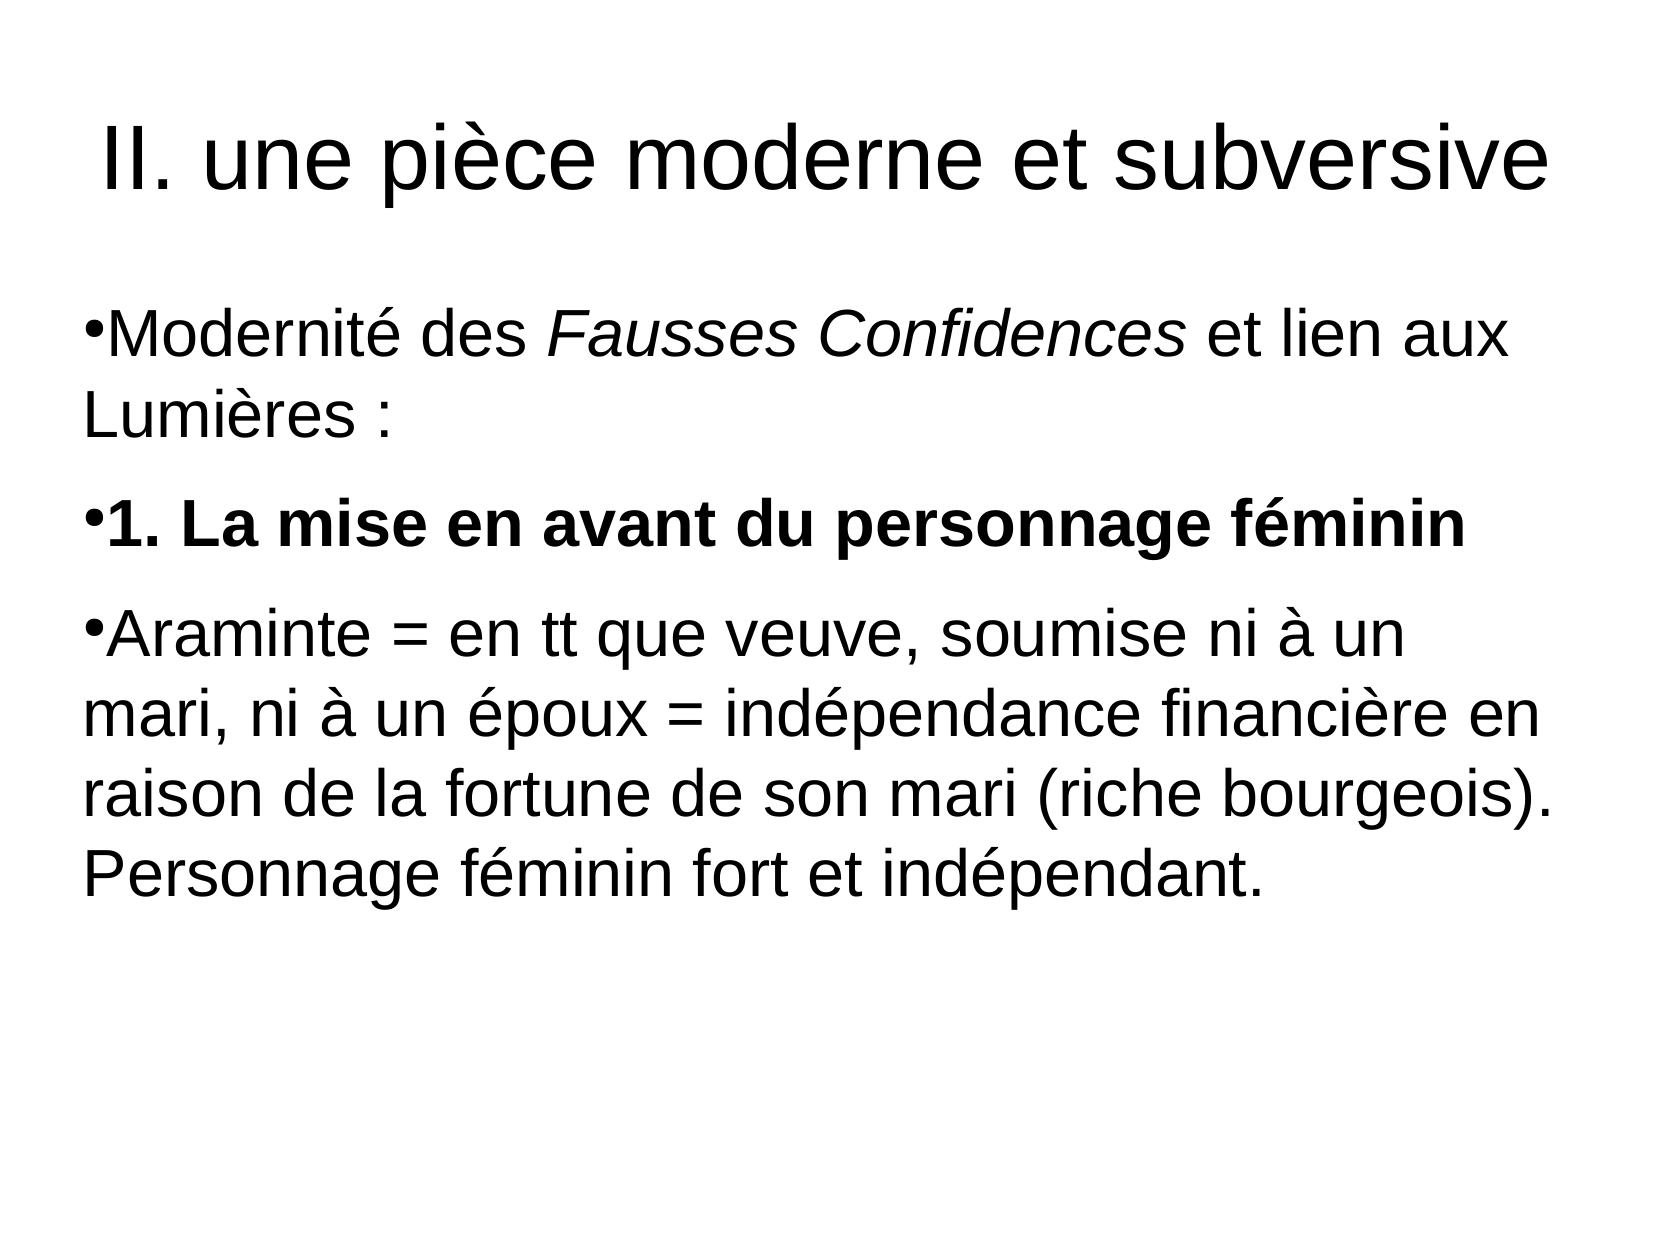

# II. une pièce moderne et subversive
Modernité des Fausses Confidences et lien aux Lumières :
1. La mise en avant du personnage féminin
Araminte = en tt que veuve, soumise ni à un mari, ni à un époux = indépendance financière en raison de la fortune de son mari (riche bourgeois). Personnage féminin fort et indépendant.